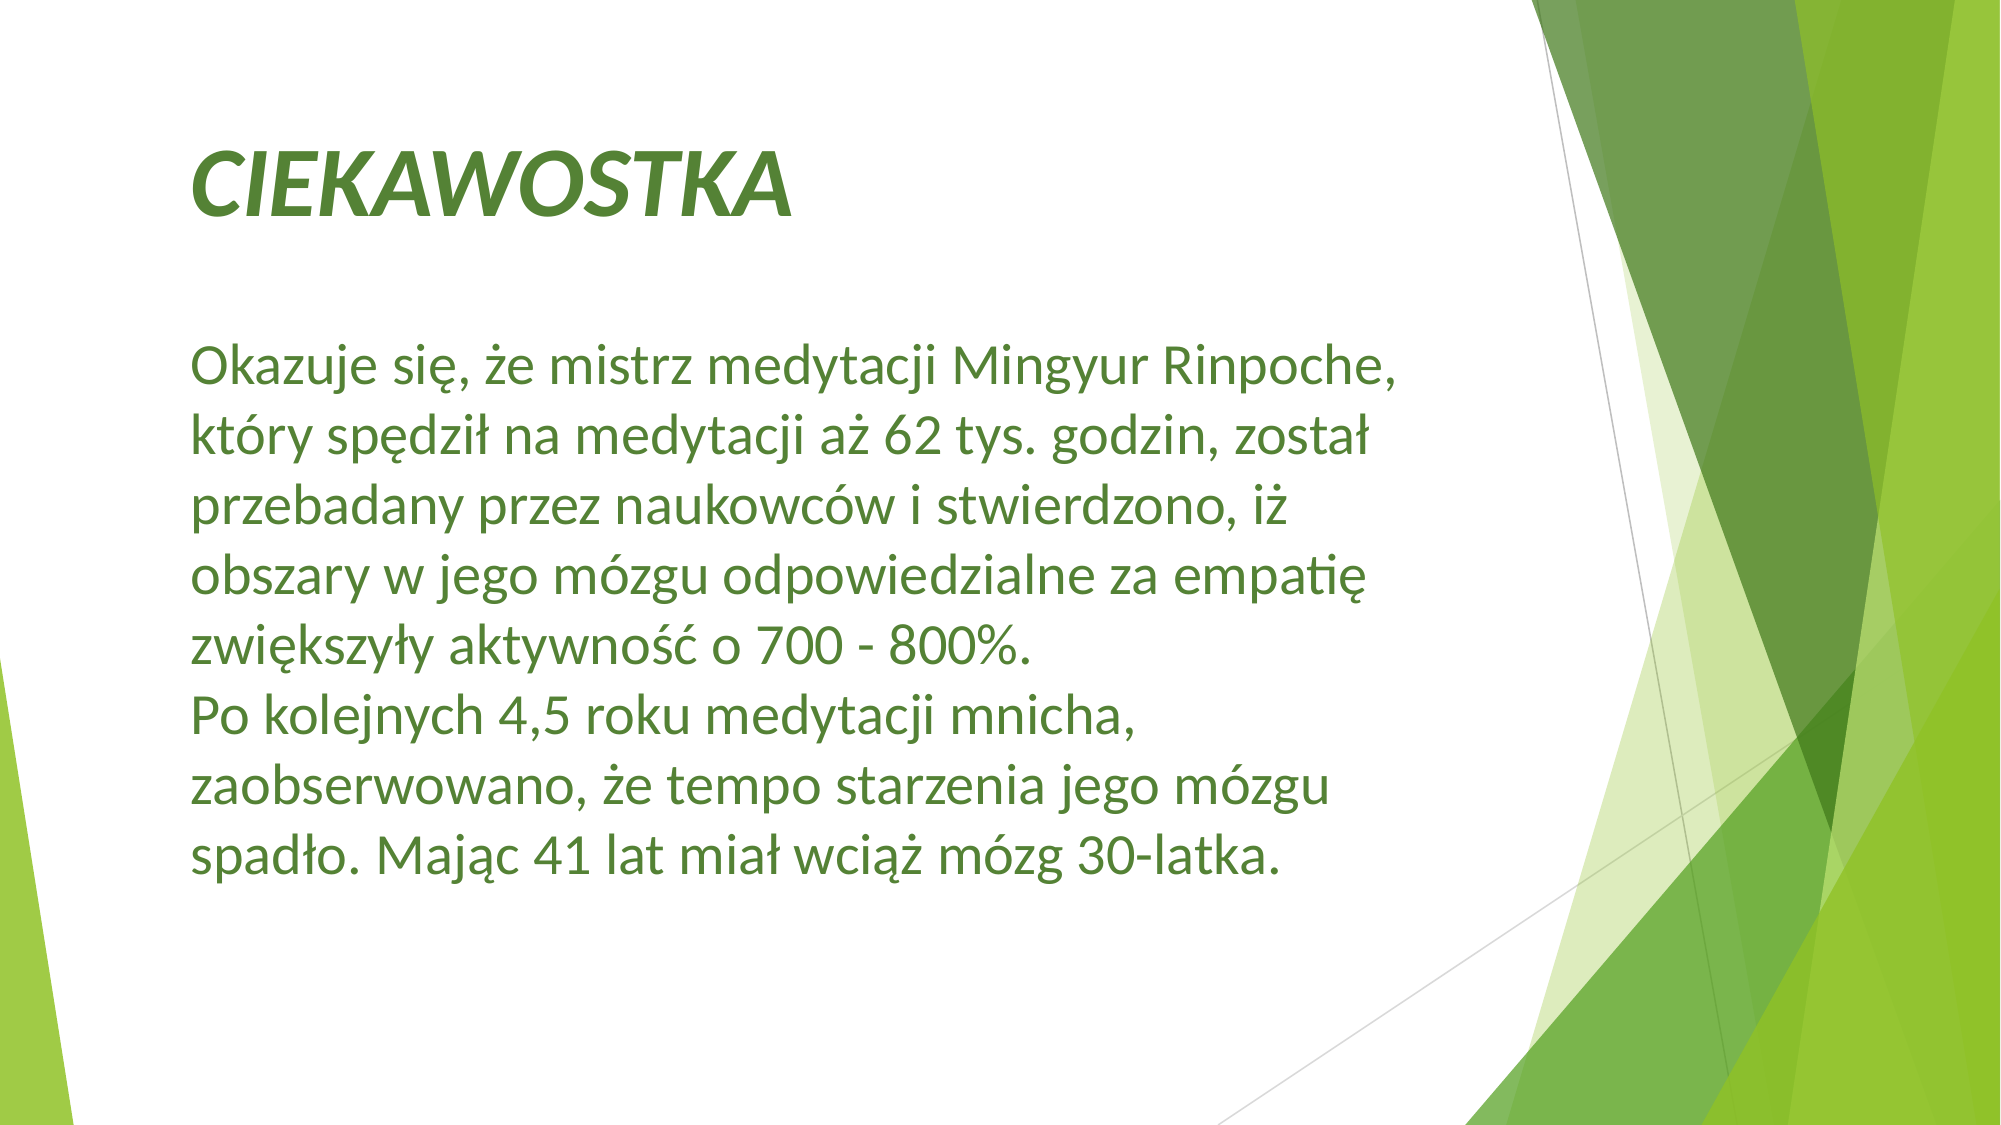

CIEKAWOSTKA
Okazuje się, że mistrz medytacji Mingyur Rinpoche, który spędził na medytacji aż 62 tys. godzin, został przebadany przez naukowców i stwierdzono, iż obszary w jego mózgu odpowiedzialne za empatię zwiększyły aktywność o 700 - 800%.
Po kolejnych 4,5 roku medytacji mnicha, zaobserwowano, że tempo starzenia jego mózgu spadło. Mając 41 lat miał wciąż mózg 30-latka.